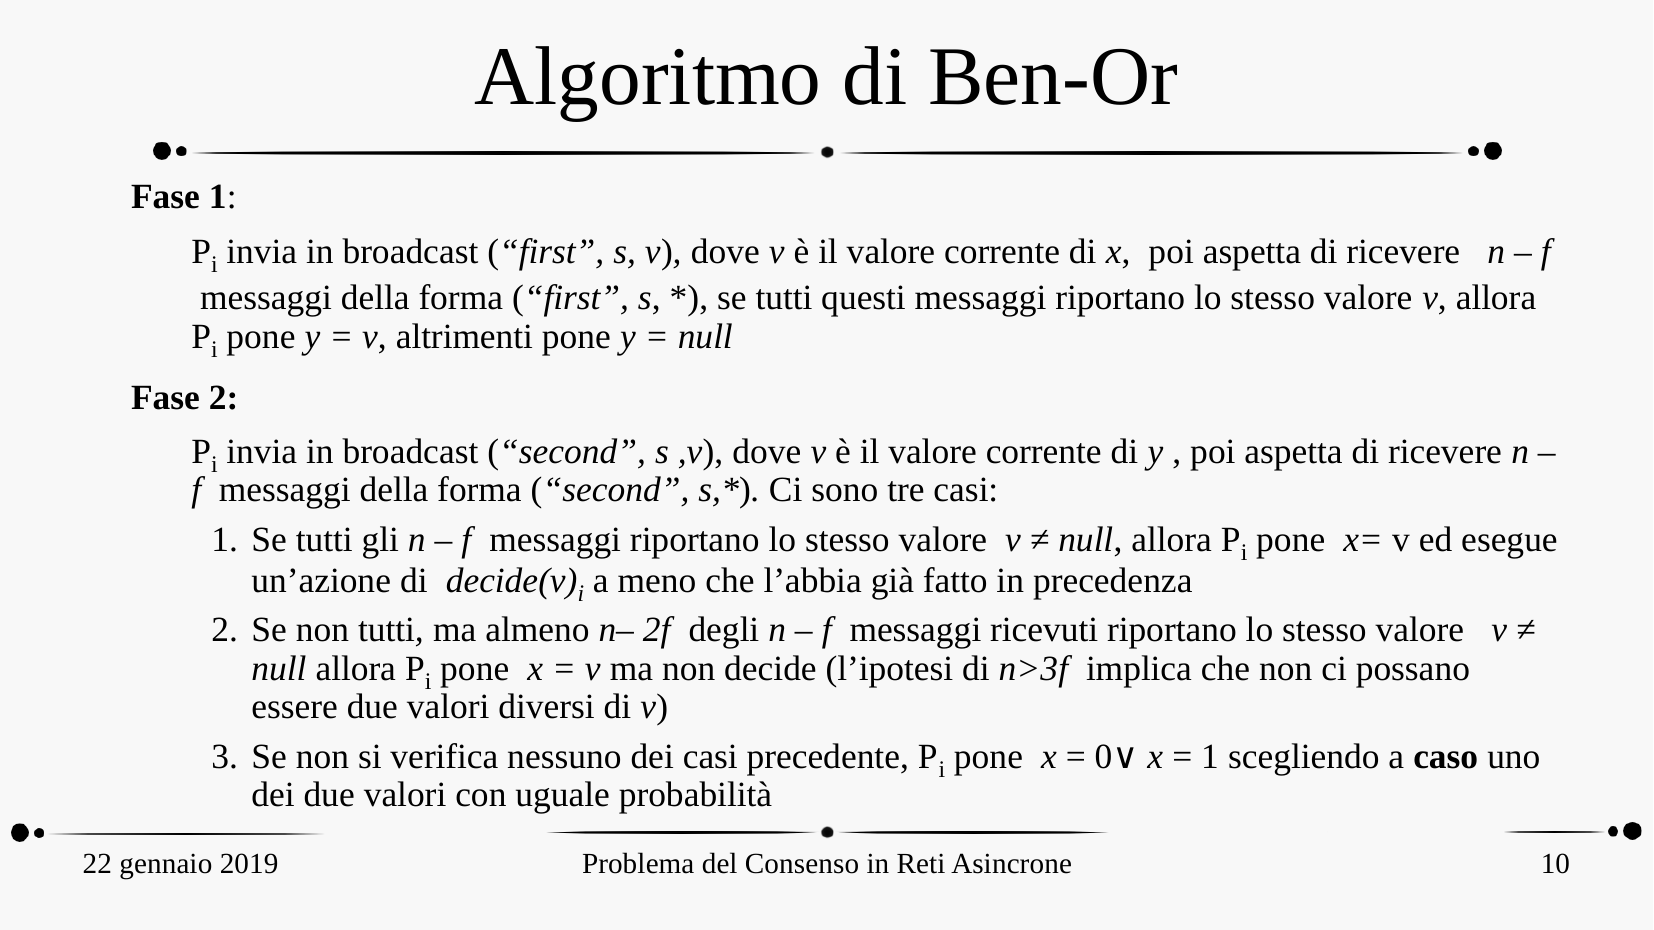

# Algoritmo di Ben-Or
Fase 1:
Pi invia in broadcast (“first”, s, v), dove v è il valore corrente di x, poi aspetta di ricevere n – f messaggi della forma (“first”, s, *), se tutti questi messaggi riportano lo stesso valore v, allora Pi pone y = v, altrimenti pone y = null
Fase 2:
Pi invia in broadcast (“second”, s ,v), dove v è il valore corrente di y , poi aspetta di ricevere n – f messaggi della forma (“second”, s,*). Ci sono tre casi:
Se tutti gli n – f messaggi riportano lo stesso valore v ≠ null, allora Pi pone x= v ed esegue un’azione di decide(v)i a meno che l’abbia già fatto in precedenza
Se non tutti, ma almeno n– 2f degli n – f messaggi ricevuti riportano lo stesso valore v ≠ null allora Pi pone x = v ma non decide (l’ipotesi di n>3f implica che non ci possano essere due valori diversi di v)
Se non si verifica nessuno dei casi precedente, Pi pone x = 0∨ x = 1 scegliendo a caso uno dei due valori con uguale probabilità
22 gennaio 2019
Problema del Consenso in Reti Asincrone
10